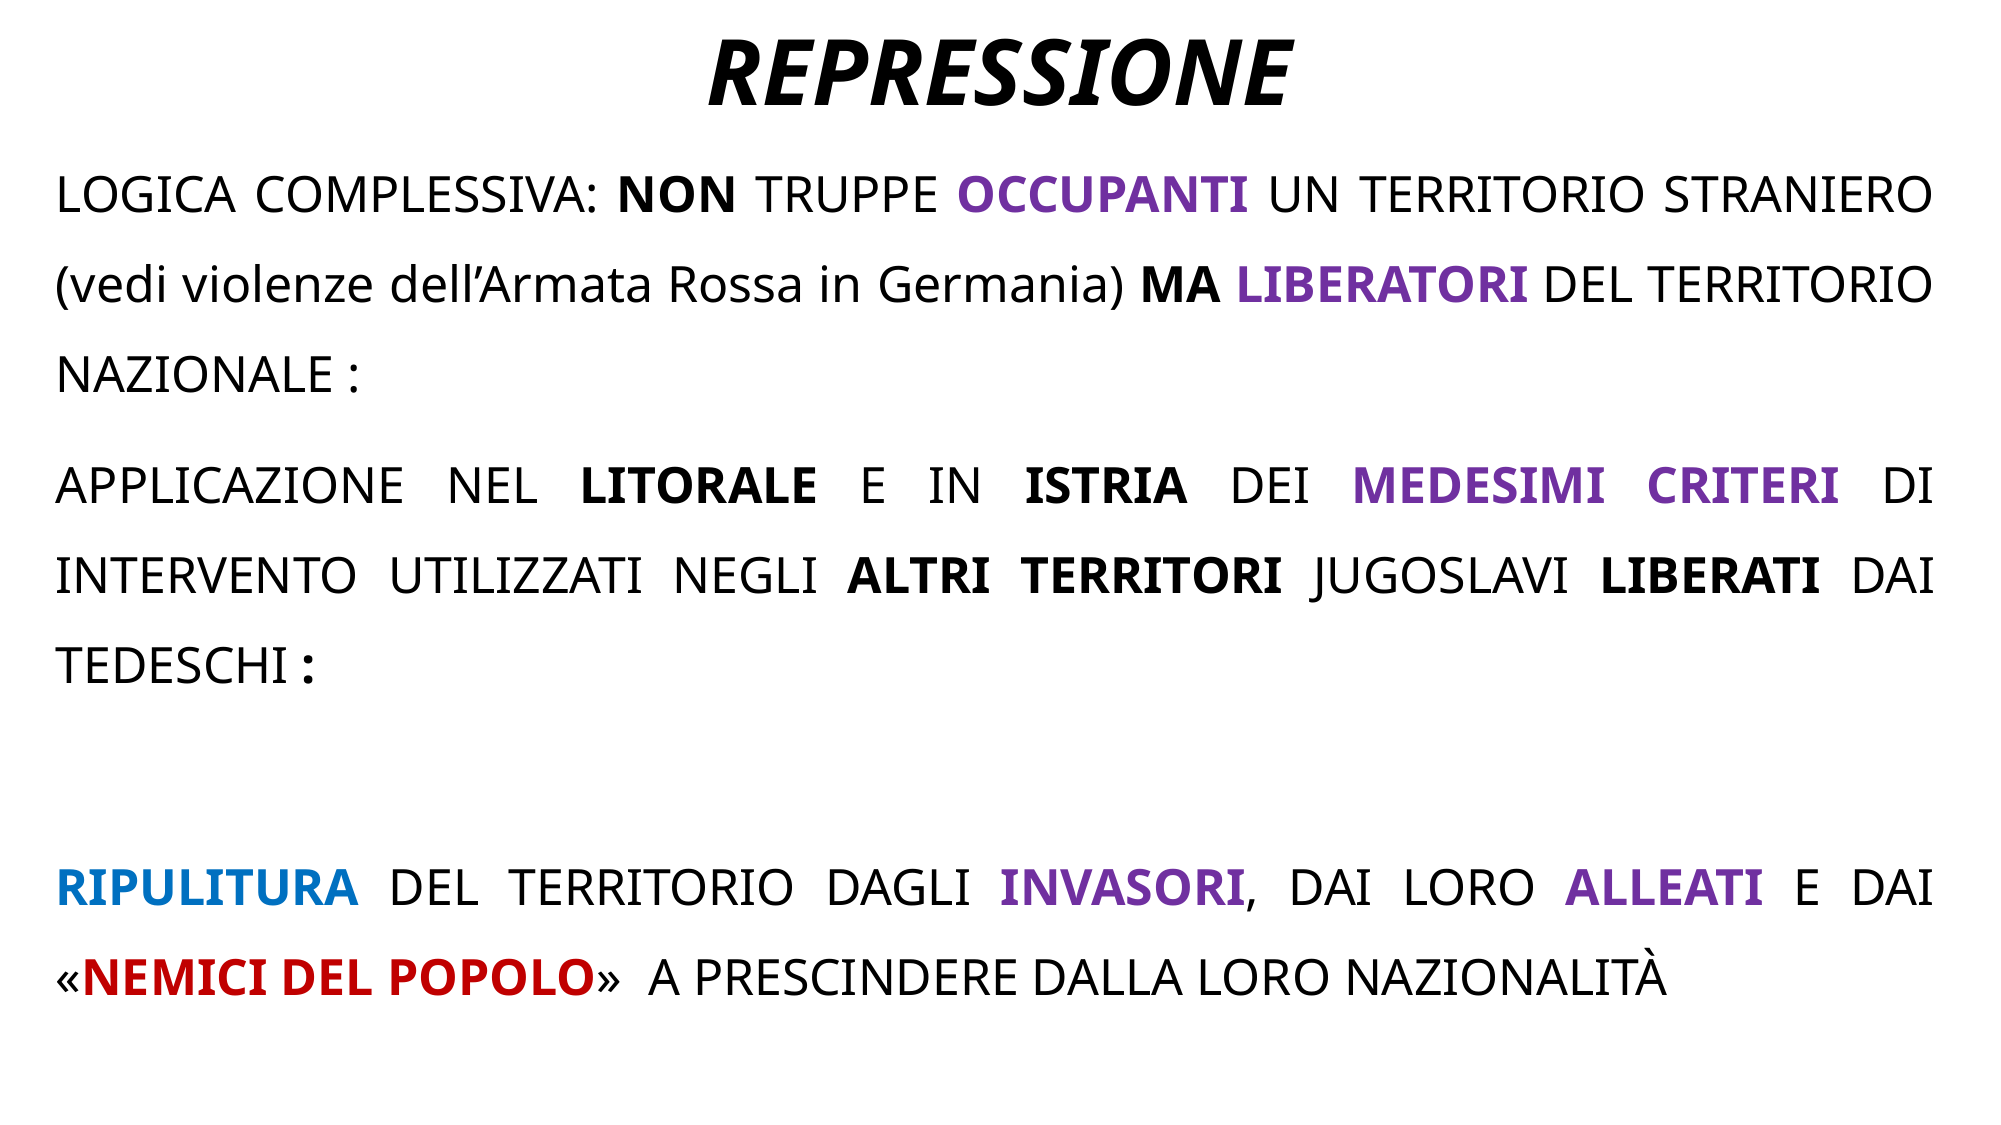

# REPRESSIONE
LOGICA COMPLESSIVA: NON TRUPPE OCCUPANTI UN TERRITORIO STRANIERO (vedi violenze dell’Armata Rossa in Germania) MA LIBERATORI DEL TERRITORIO NAZIONALE :
APPLICAZIONE NEL LITORALE E IN ISTRIA DEI MEDESIMI CRITERI DI INTERVENTO UTILIZZATI NEGLI ALTRI TERRITORI JUGOSLAVI LIBERATI DAI TEDESCHI :
RIPULITURA DEL TERRITORIO DAGLI INVASORI, DAI LORO ALLEATI E DAI «NEMICI DEL POPOLO» A PRESCINDERE DALLA LORO NAZIONALITÀ